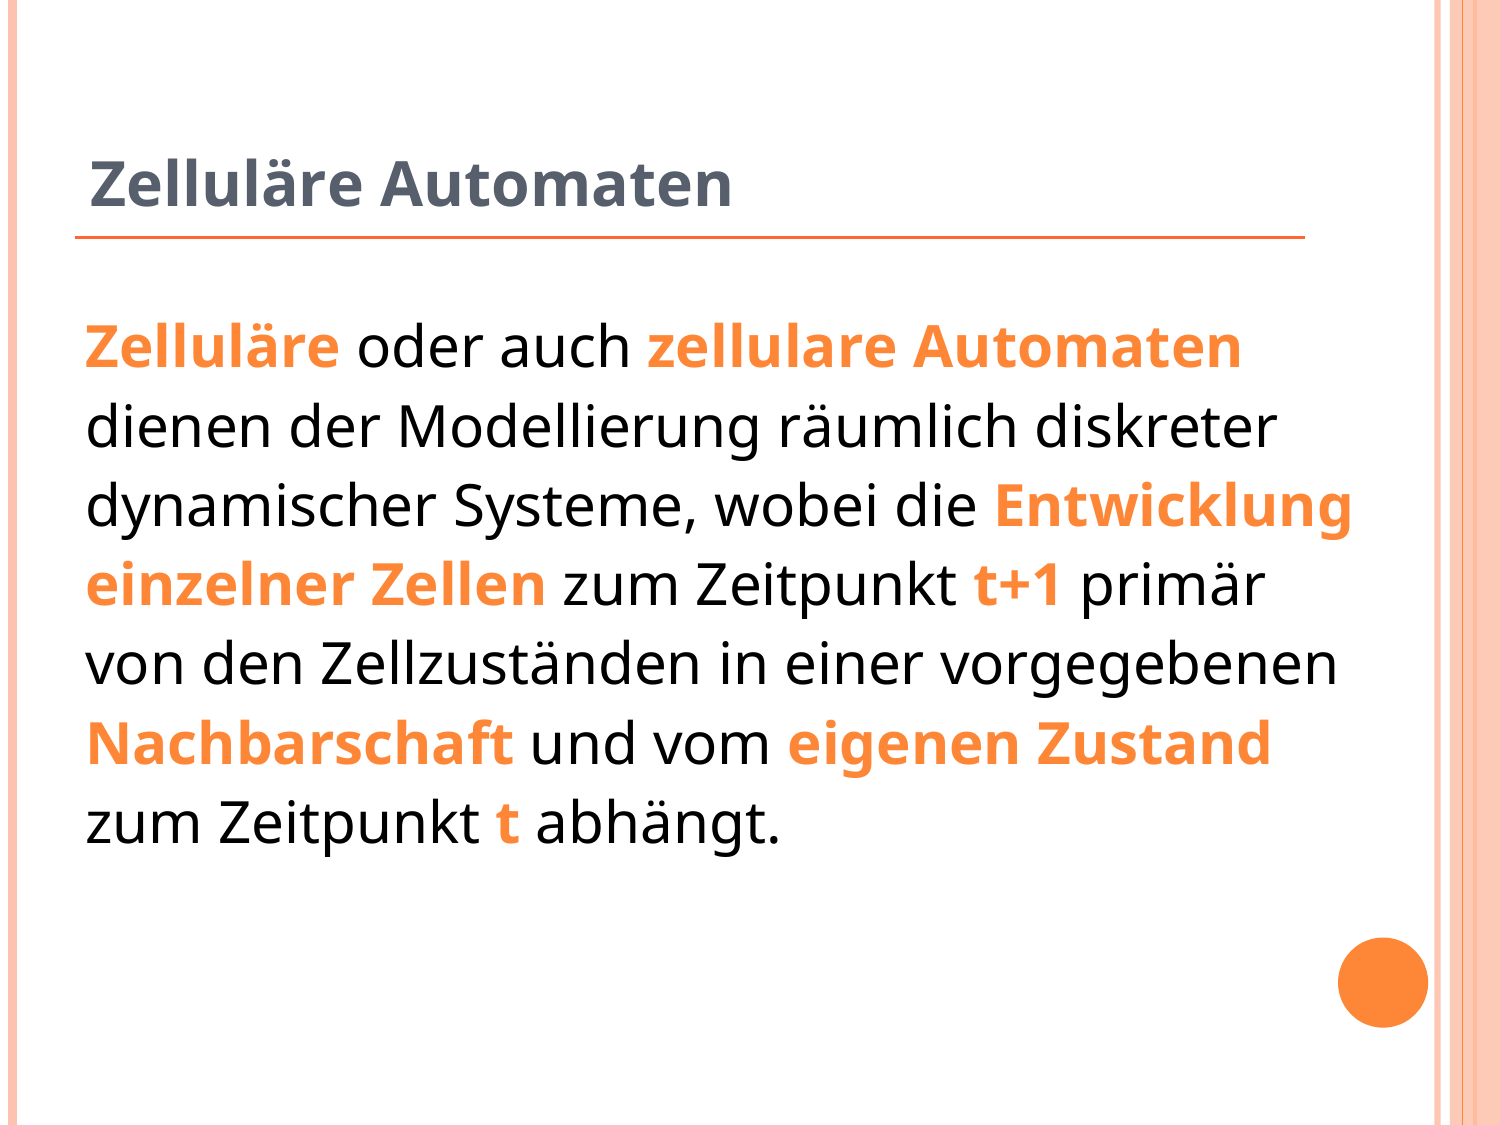

# Zelluläre Automaten
Zelluläre oder auch zellulare Automaten dienen der Modellierung räumlich diskreter dynamischer Systeme, wobei die Entwicklung einzelner Zellen zum Zeitpunkt t+1 primär von den Zellzuständen in einer vorgegebenen Nachbarschaft und vom eigenen Zustand zum Zeitpunkt t abhängt.